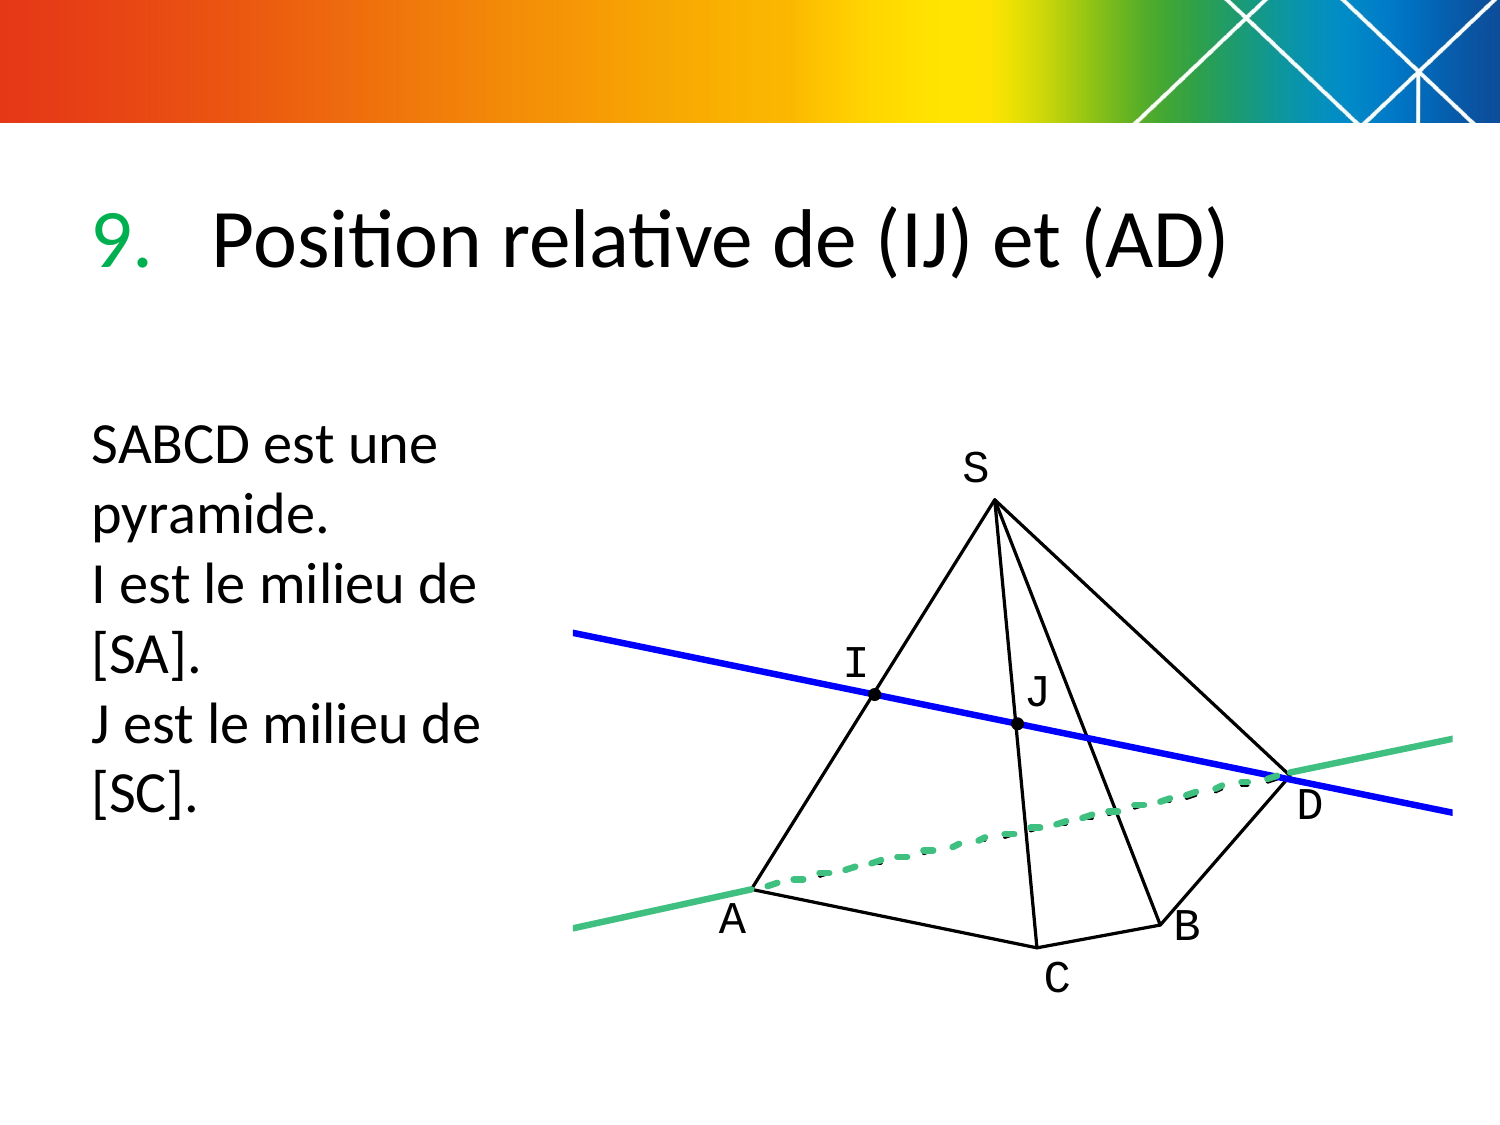

# Position relative de (IJ) et (AD)
SABCD est une pyramide.
I est le milieu de [SA].
J est le milieu de [SC].